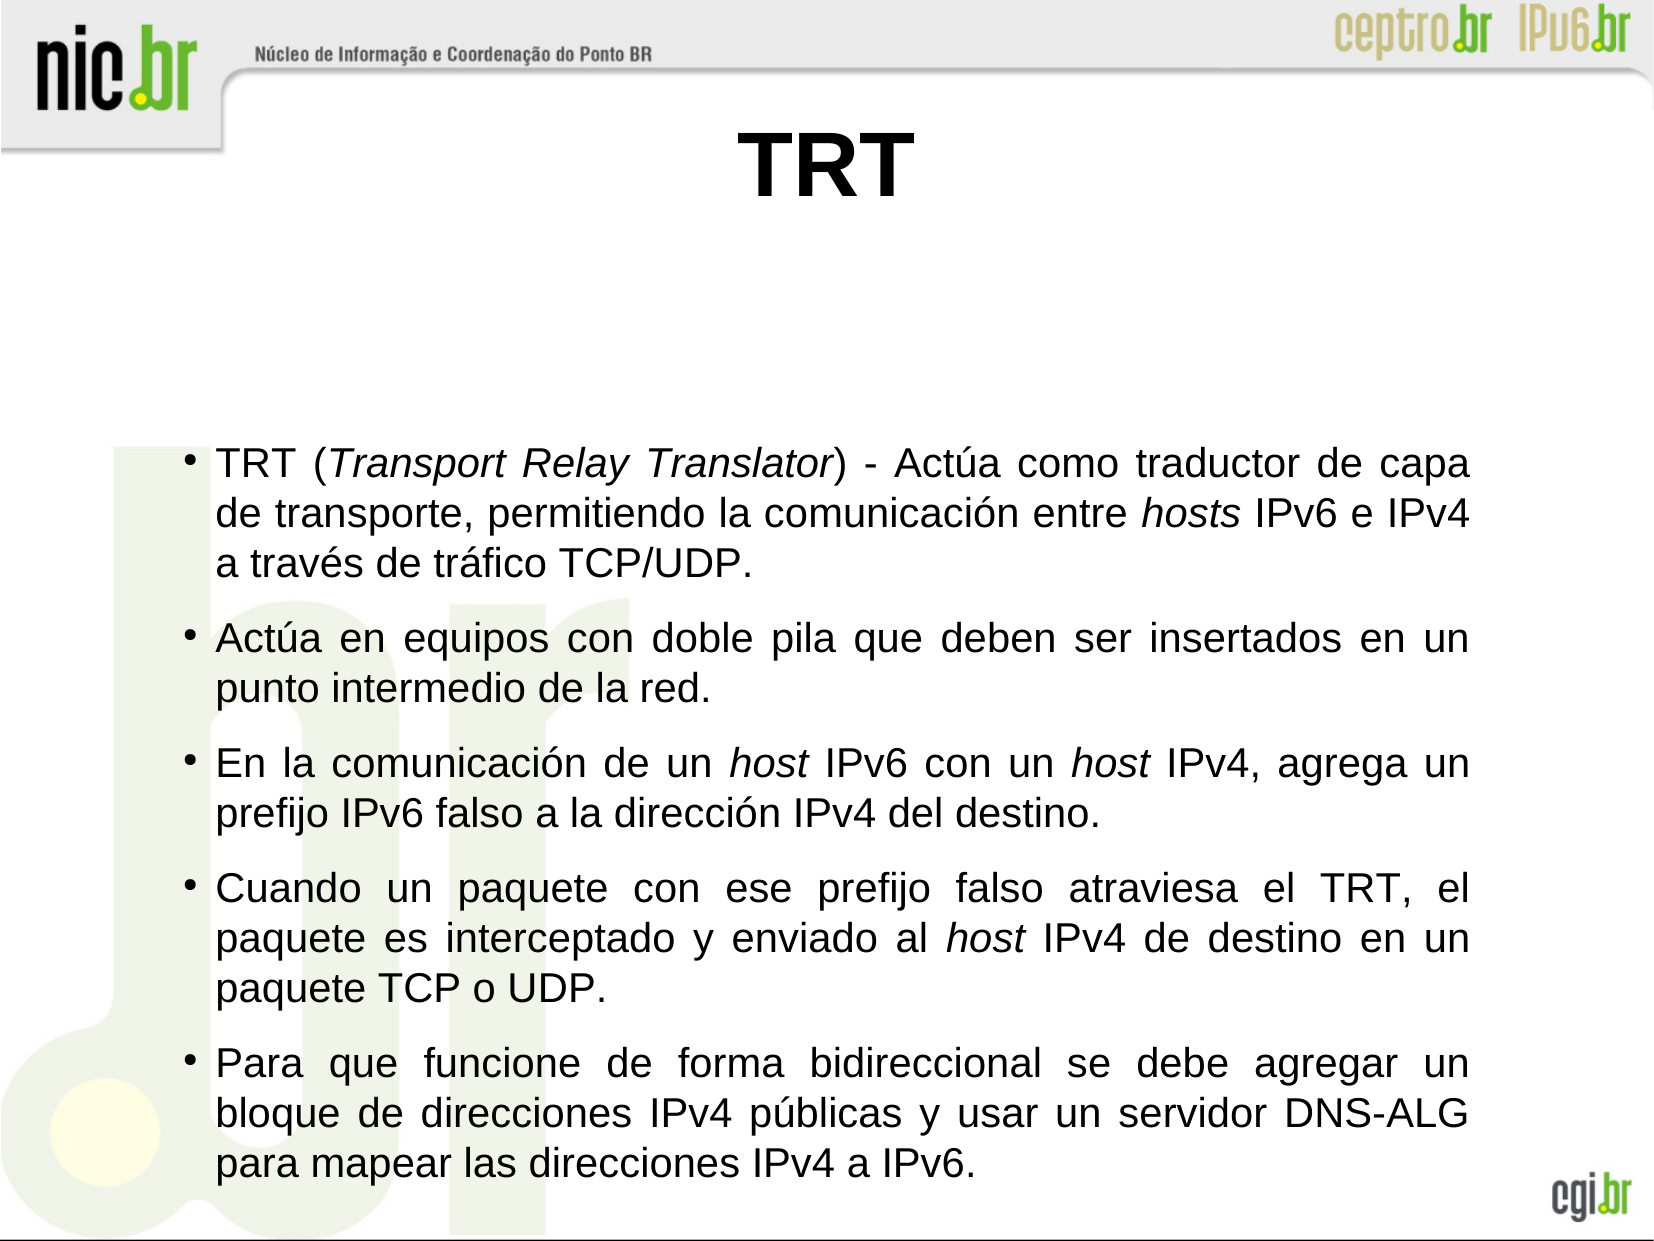

TRT
TRT (Transport Relay Translator) - Actúa como traductor de capa de transporte, permitiendo la comunicación entre hosts IPv6 e IPv4 a través de tráfico TCP/UDP.
Actúa en equipos con doble pila que deben ser insertados en un punto intermedio de la red.
En la comunicación de un host IPv6 con un host IPv4, agrega un prefijo IPv6 falso a la dirección IPv4 del destino.
Cuando un paquete con ese prefijo falso atraviesa el TRT, el paquete es interceptado y enviado al host IPv4 de destino en un paquete TCP o UDP.
Para que funcione de forma bidireccional se debe agregar un bloque de direcciones IPv4 públicas y usar un servidor DNS-ALG para mapear las direcciones IPv4 a IPv6.